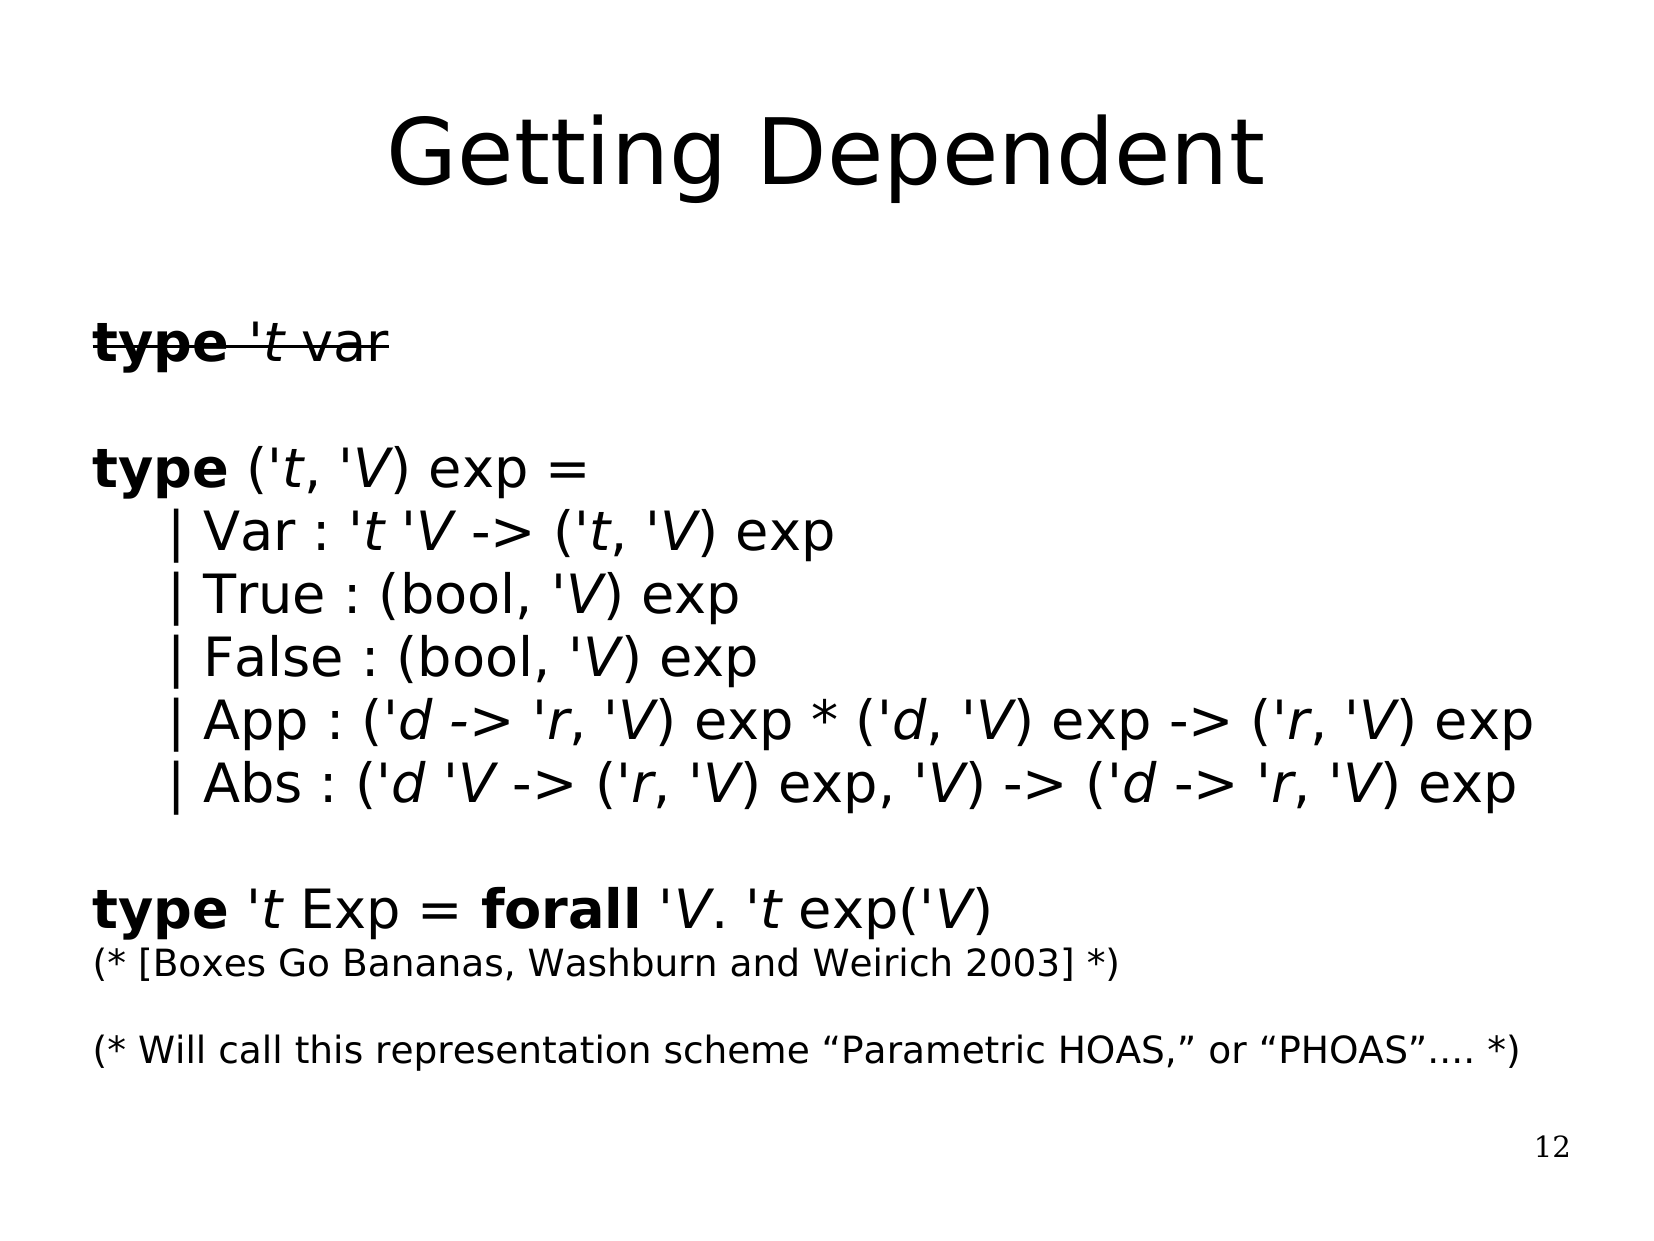

# Getting Dependent
type 't var
type ('t, 'V) exp =
	| Var : 't 'V -> ('t, 'V) exp
	| True : (bool, 'V) exp
	| False : (bool, 'V) exp
	| App : ('d -> 'r, 'V) exp * ('d, 'V) exp -> ('r, 'V) exp
	| Abs : ('d 'V -> ('r, 'V) exp, 'V) -> ('d -> 'r, 'V) exp
type 't Exp = forall 'V. 't exp('V)
(* [Boxes Go Bananas, Washburn and Weirich 2003] *)
(* Will call this representation scheme “Parametric HOAS,” or “PHOAS”.... *)
12